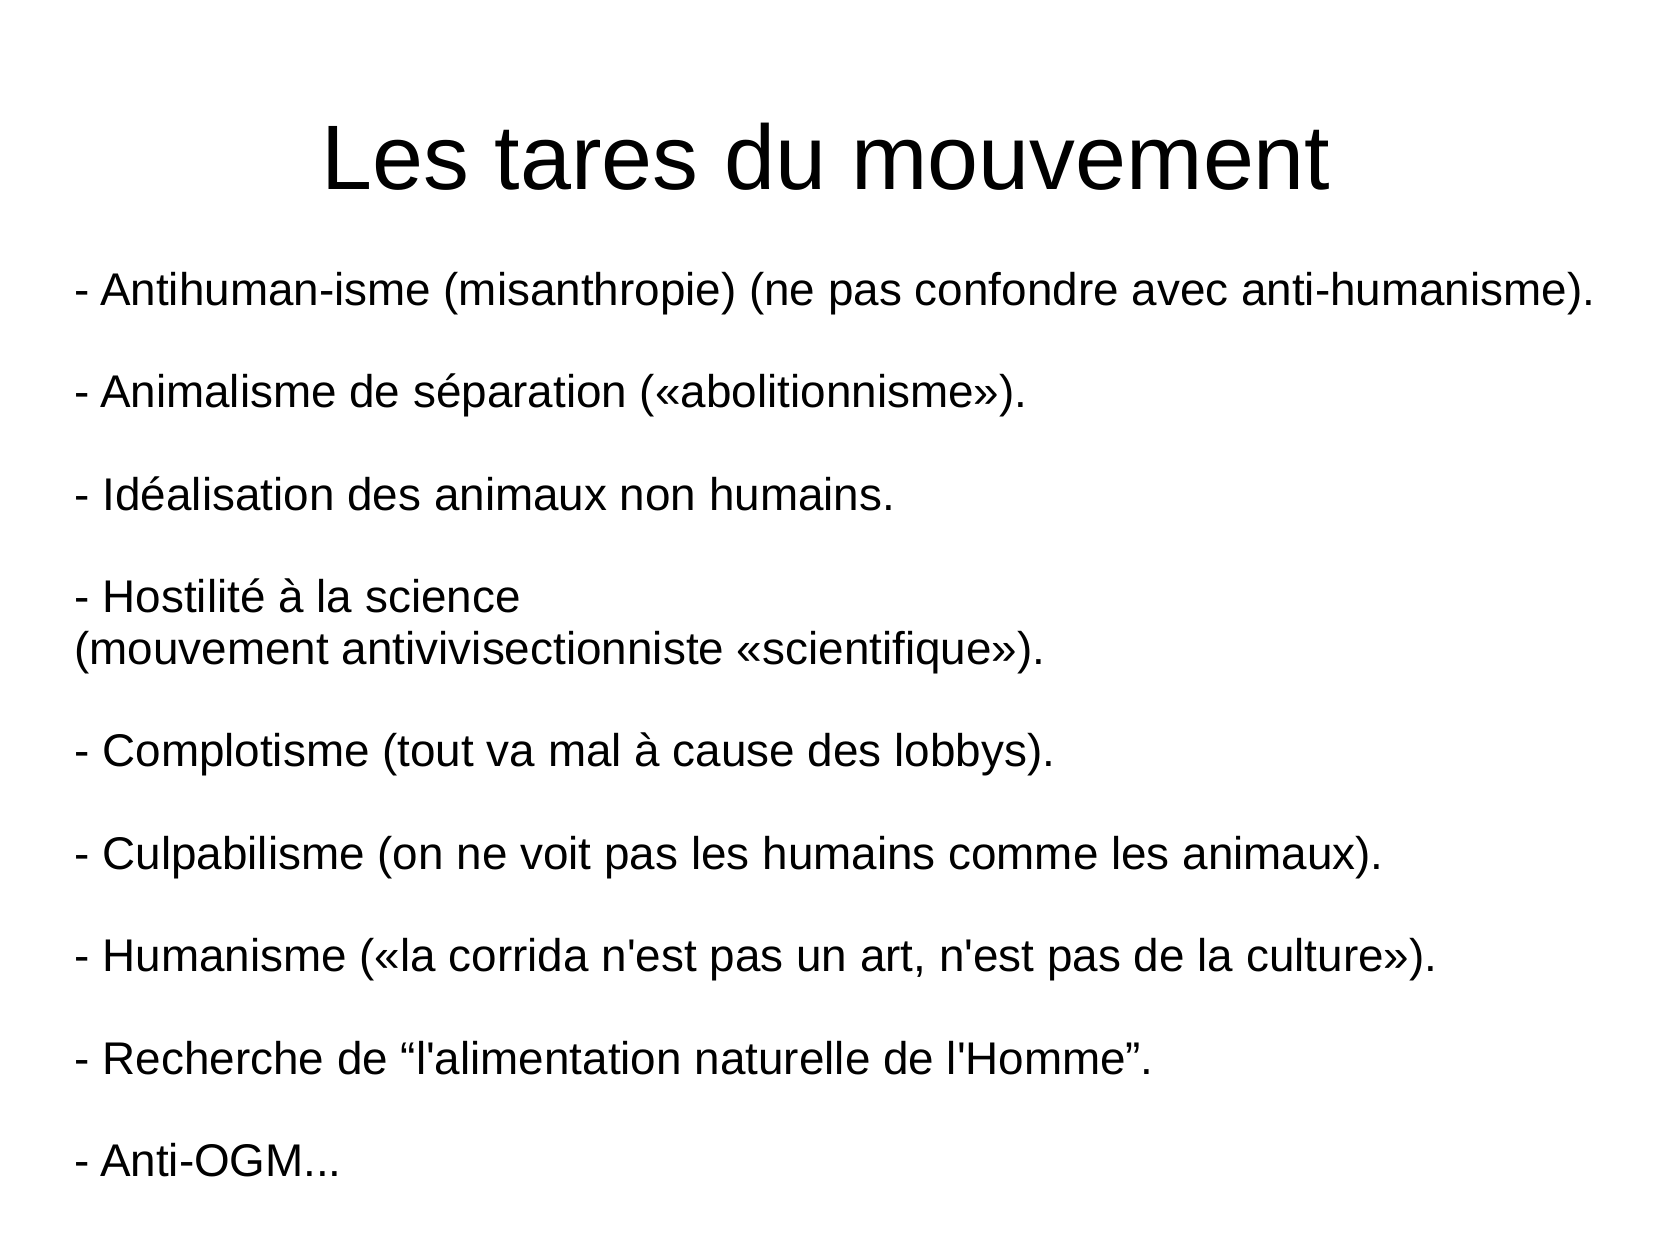

# Les tares du mouvement
- Antihuman-isme (misanthropie) (ne pas confondre avec anti-humanisme).
- Animalisme de séparation («abolitionnisme»).
- Idéalisation des animaux non humains.
- Hostilité à la science
(mouvement antivivisectionniste «scientifique»).
- Complotisme (tout va mal à cause des lobbys).
- Culpabilisme (on ne voit pas les humains comme les animaux).
- Humanisme («la corrida n'est pas un art, n'est pas de la culture»).
- Recherche de “l'alimentation naturelle de l'Homme”.
- Anti-OGM...